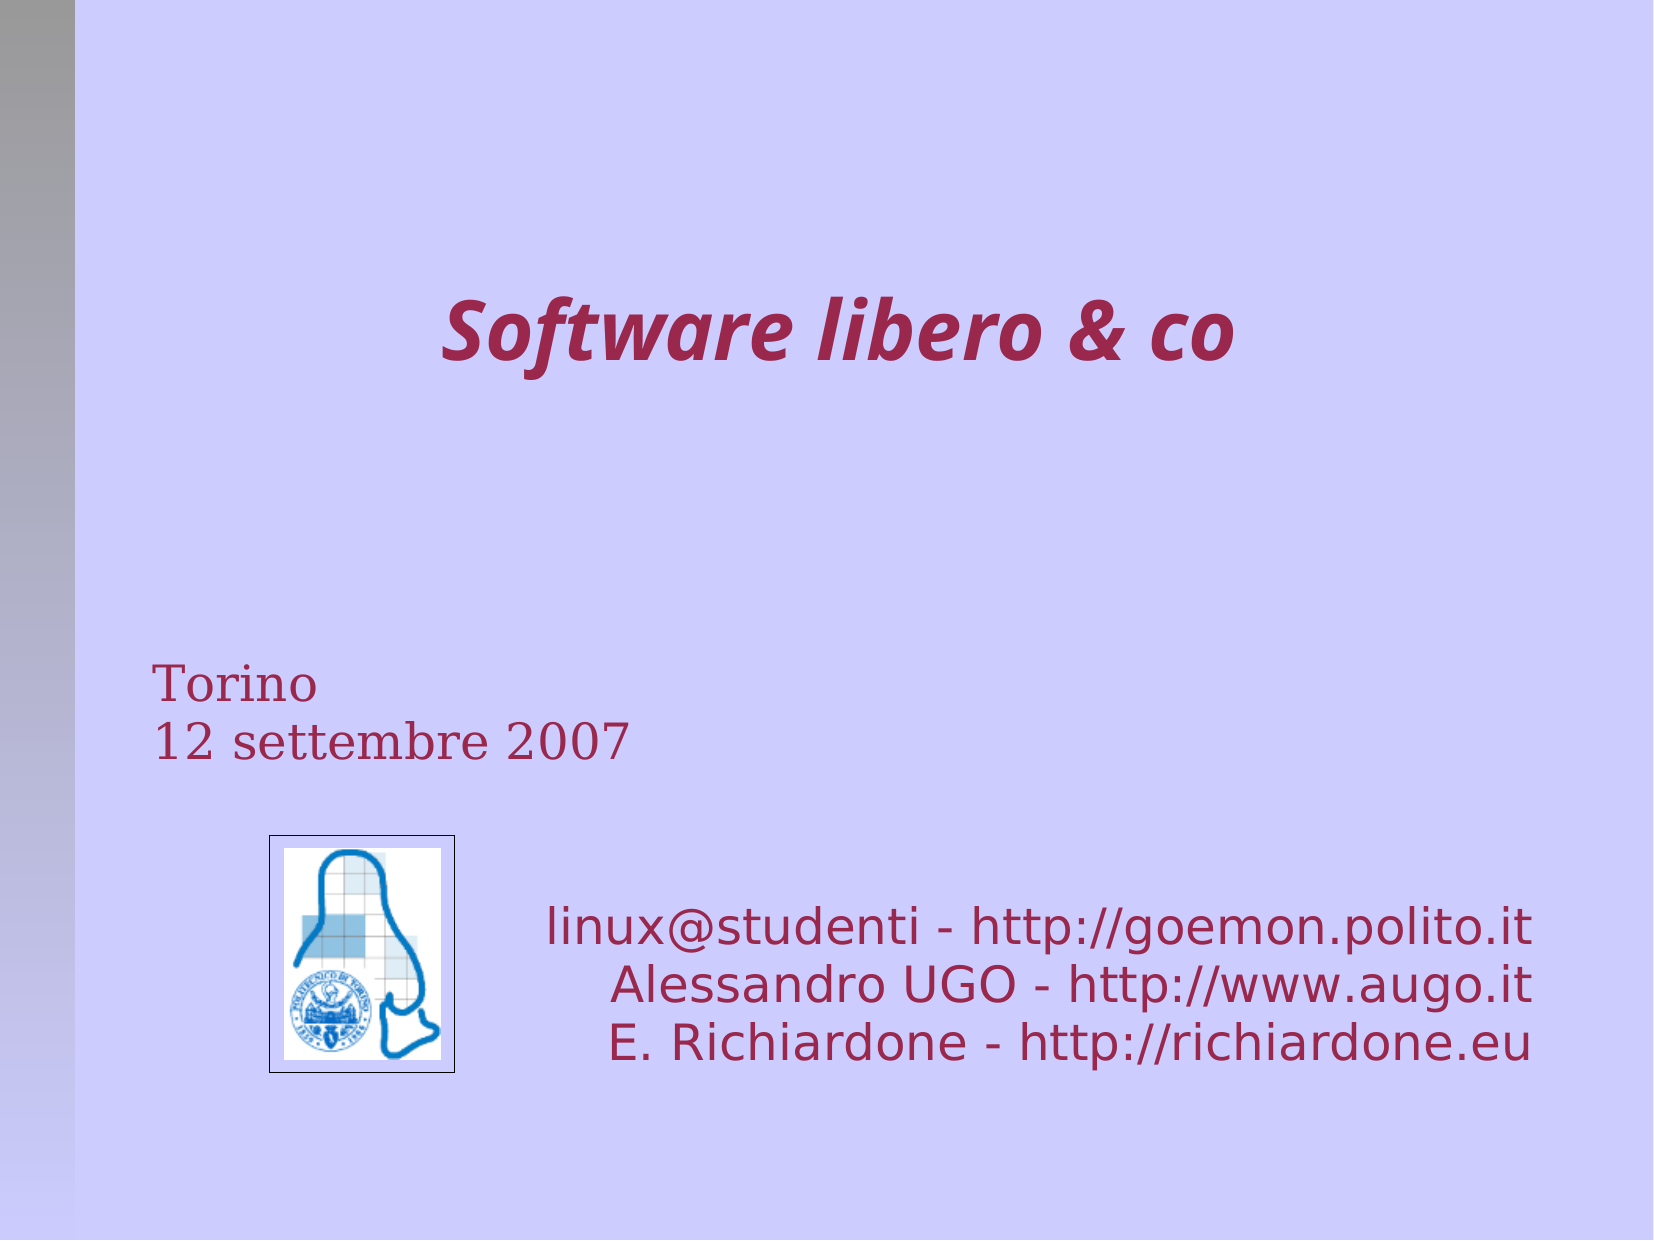

# Software libero & co
Torino
12 settembre 2007
linux@studenti - http://goemon.polito.it
Alessandro UGO - http://www.augo.it
E. Richiardone - http://richiardone.eu